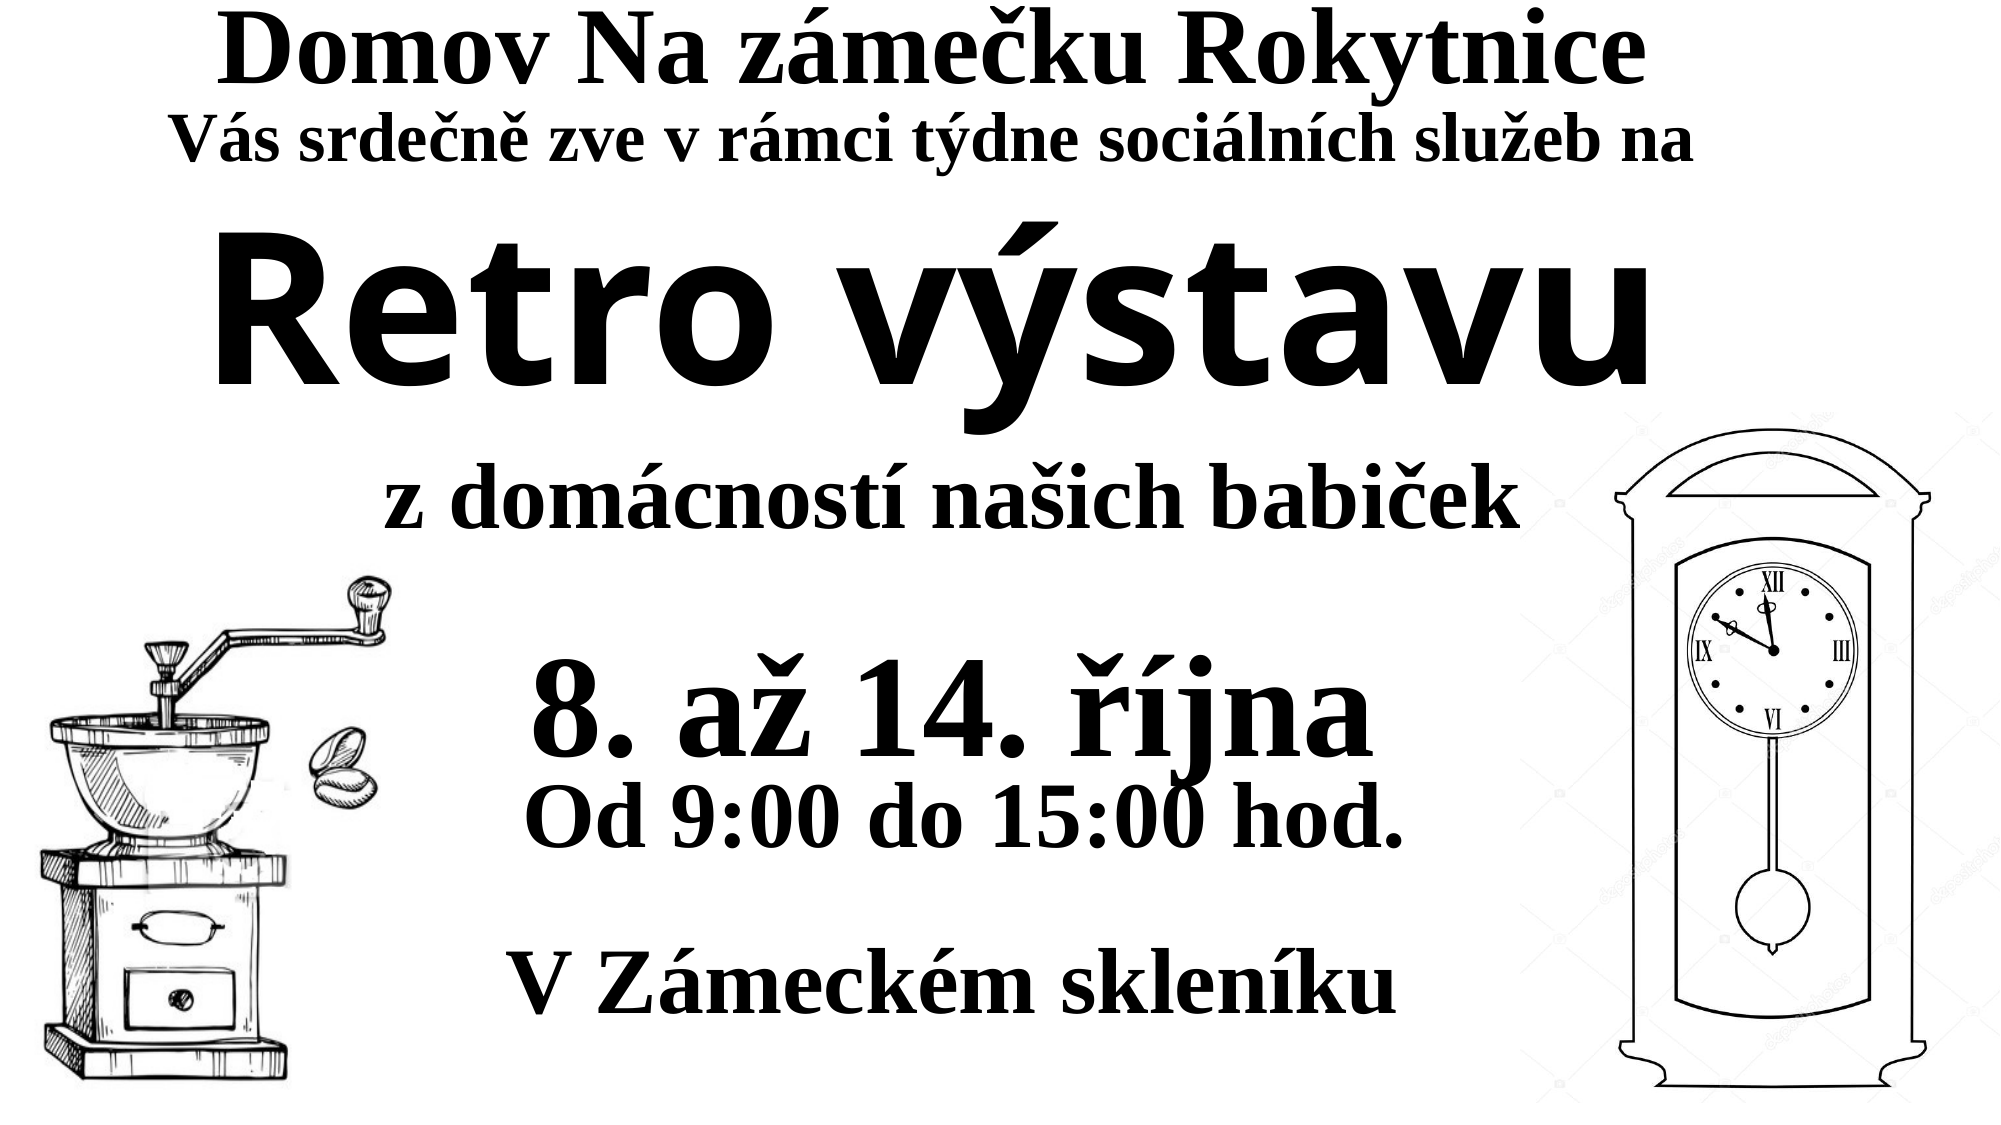

# Domov Na zámečku Rokytnice Vás srdečně zve v rámci týdne sociálních služeb na Retro výstavu
z domácností našich babiček
8. až 14. října
 Od 9:00 do 15:00 hod.
V Zámeckém skleníku